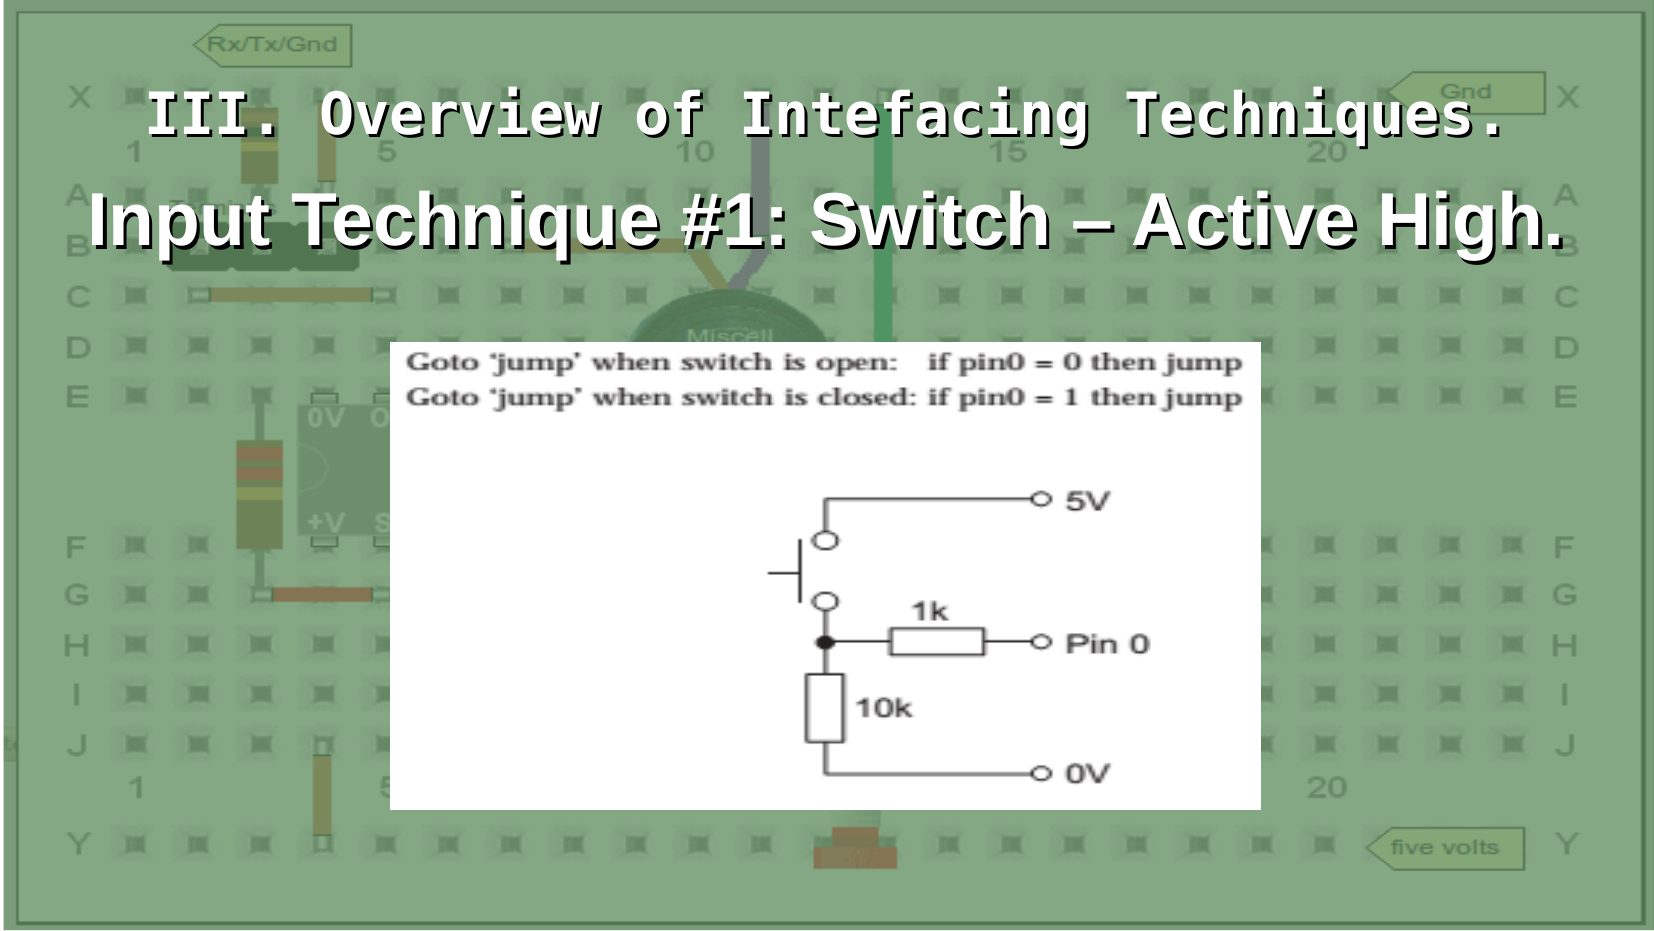

# III. Overview of Intefacing Techniques.
Input Technique #1: Switch – Active High.